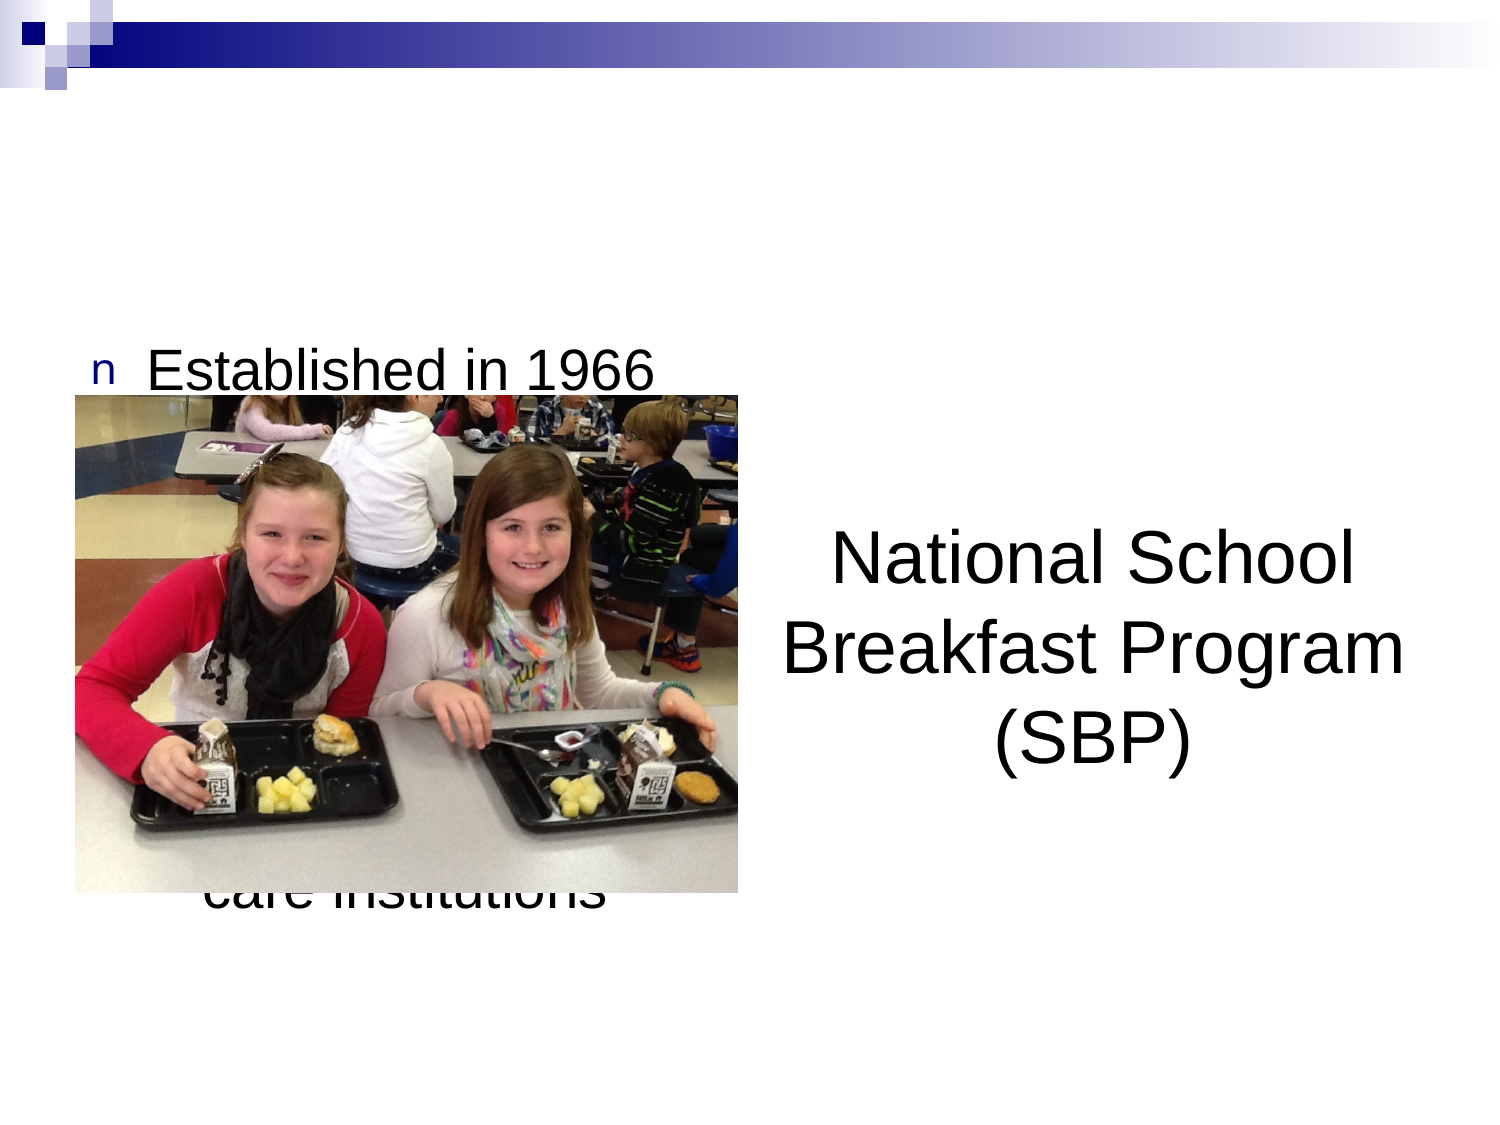

Established in 1966
Federally assisted meal program
Operating in public and non-profit private schools and residential child care institutions
# National School Breakfast Program (SBP)